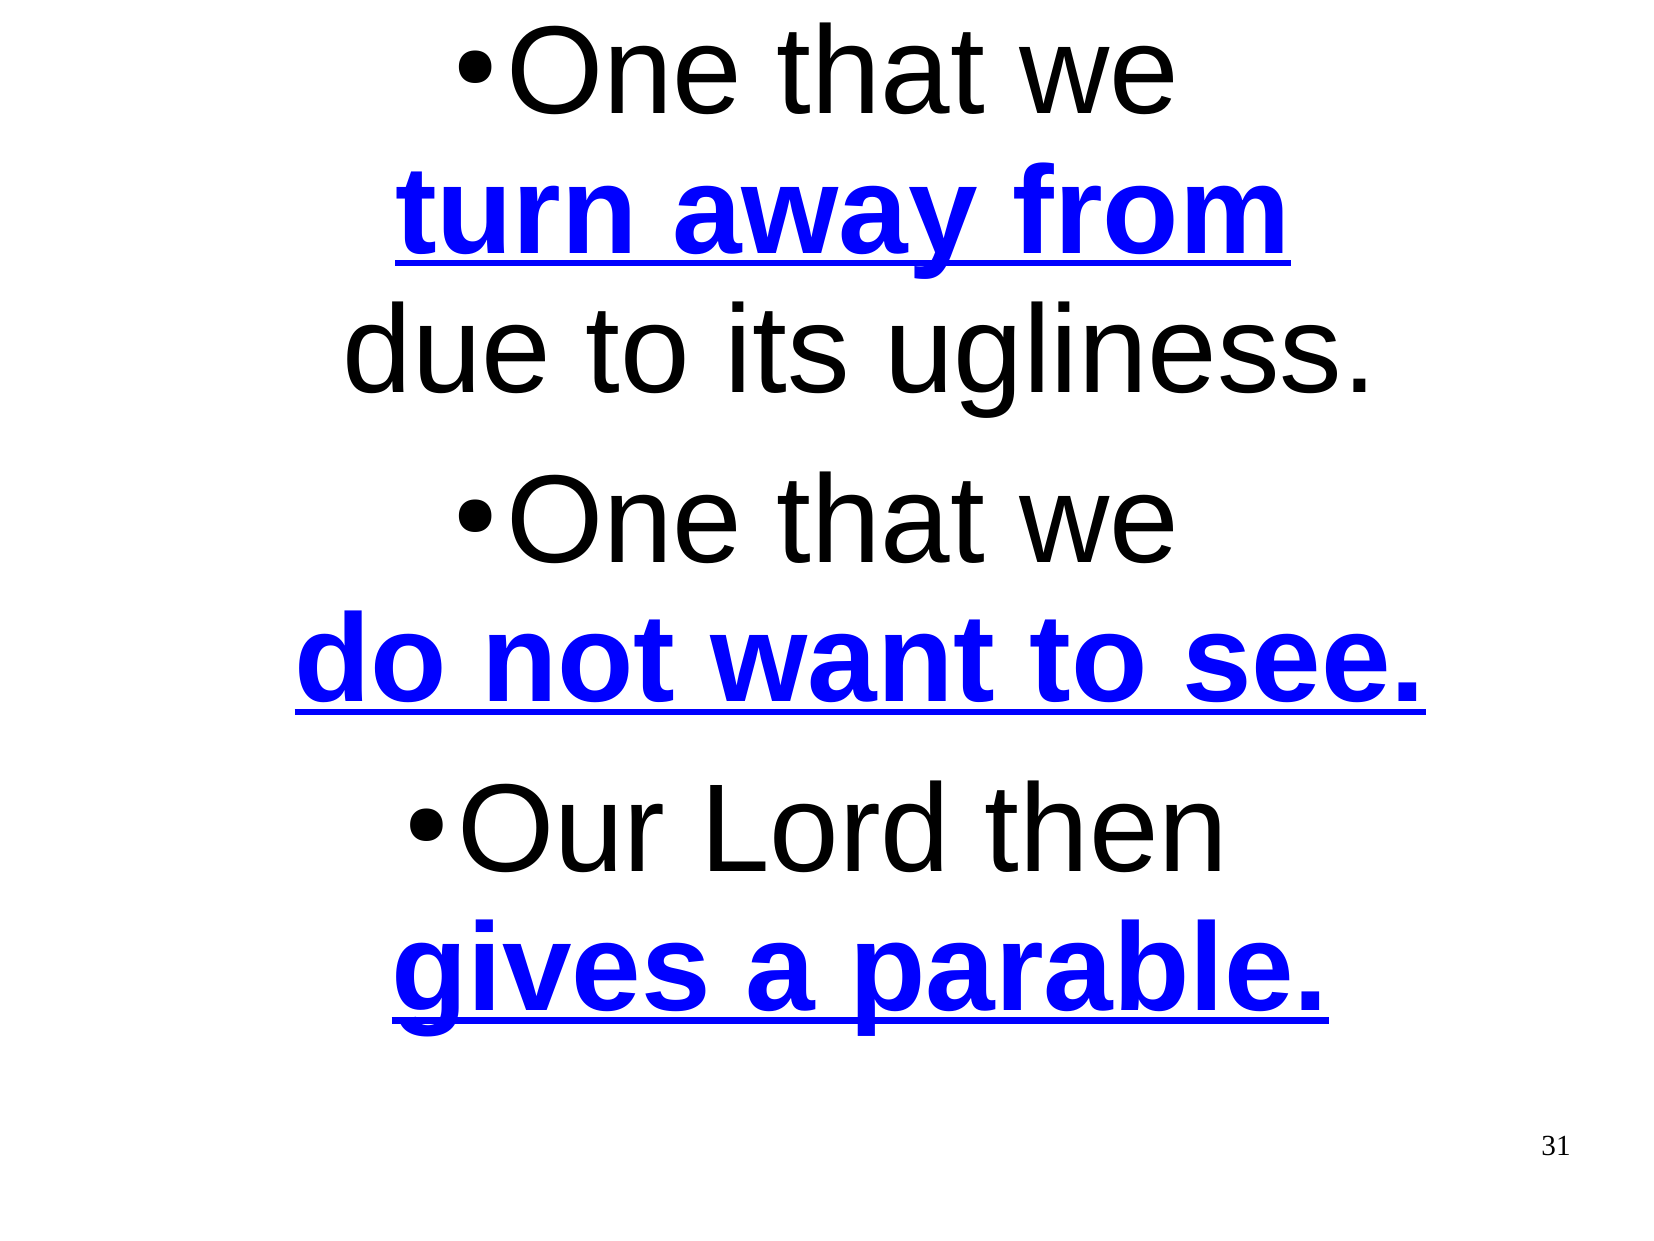

# One that we turn away from due to its ugliness.
One that we
do not want to see.
Our Lord then
gives a parable.
31